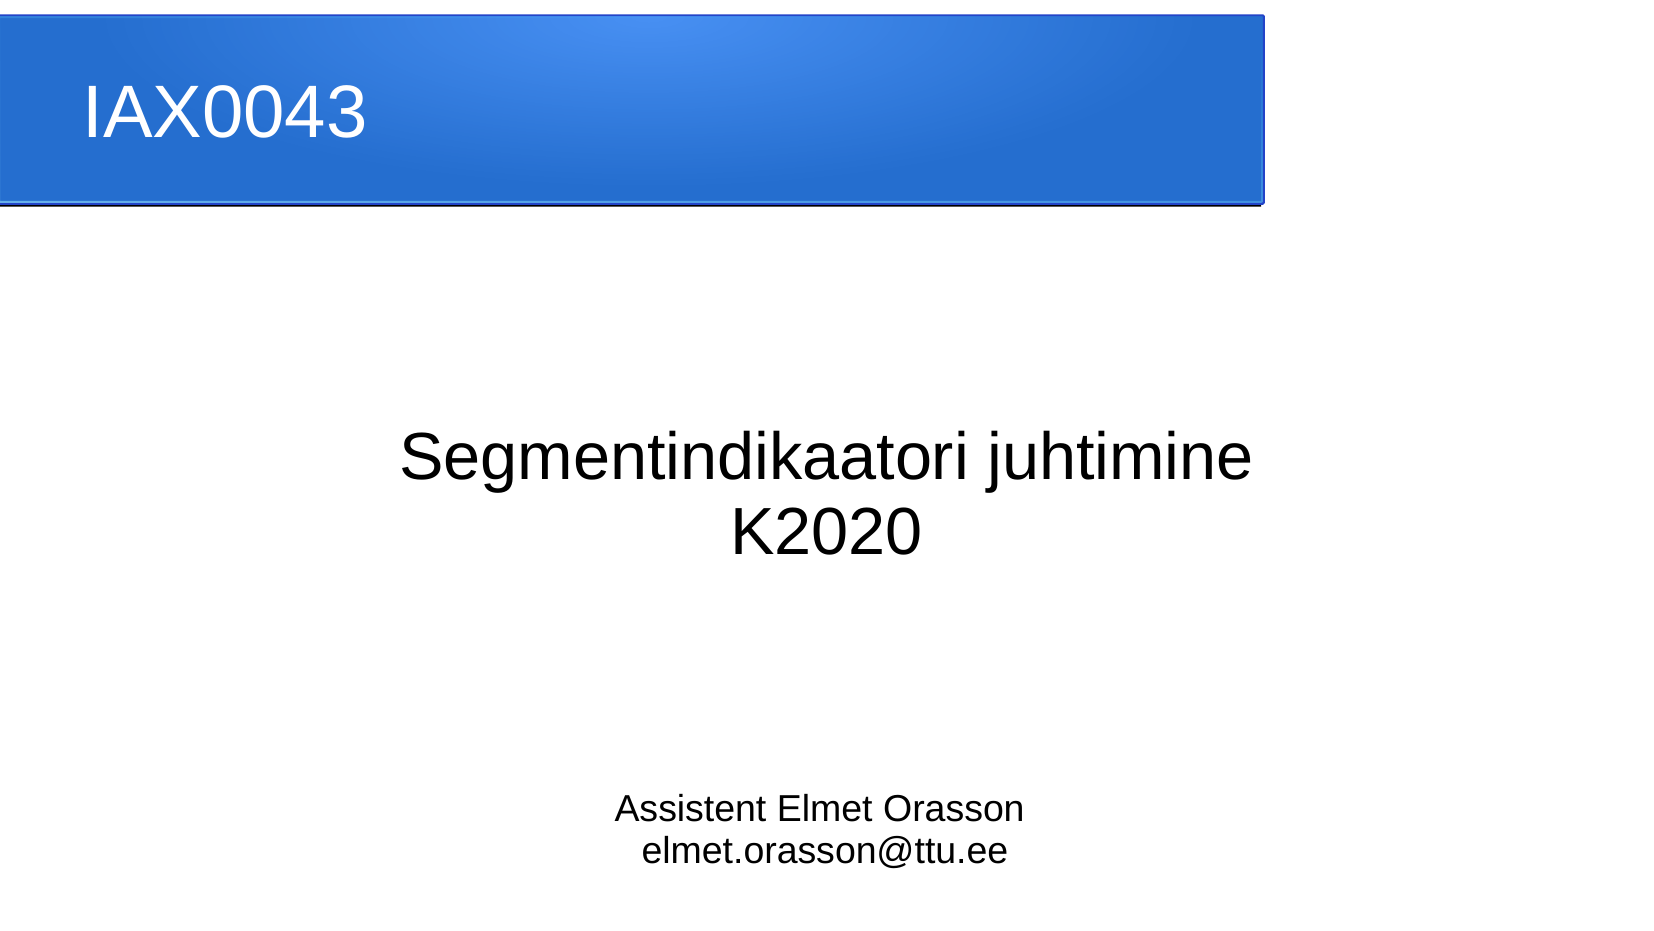

# IAX0043
Segmentindikaatori juhtimine
K2020
Assistent Elmet Orasson
elmet.orasson@ttu.ee